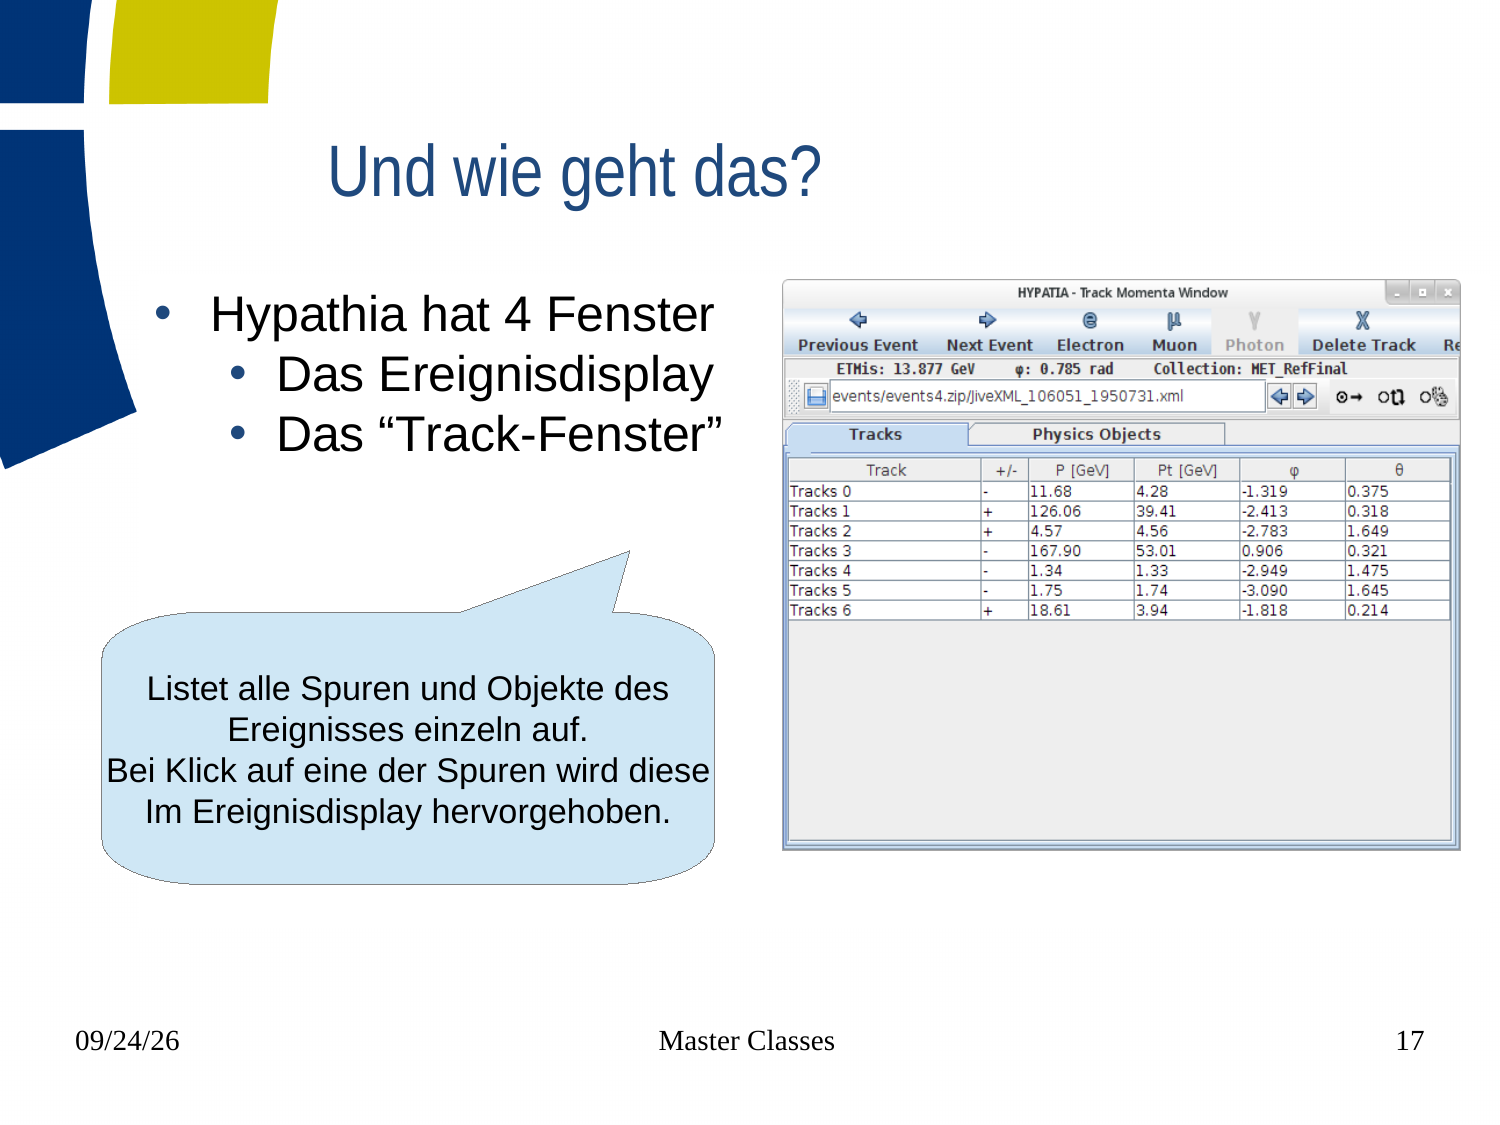

# Und wie geht das?
Hypathia hat 4 Fenster
Das Ereignisdisplay
Das “Track-Fenster”
Listet alle Spuren und Objekte des
Ereignisses einzeln auf.
Bei Klick auf eine der Spuren wird diese
Im Ereignisdisplay hervorgehoben.
International Masterclasses 2013
17